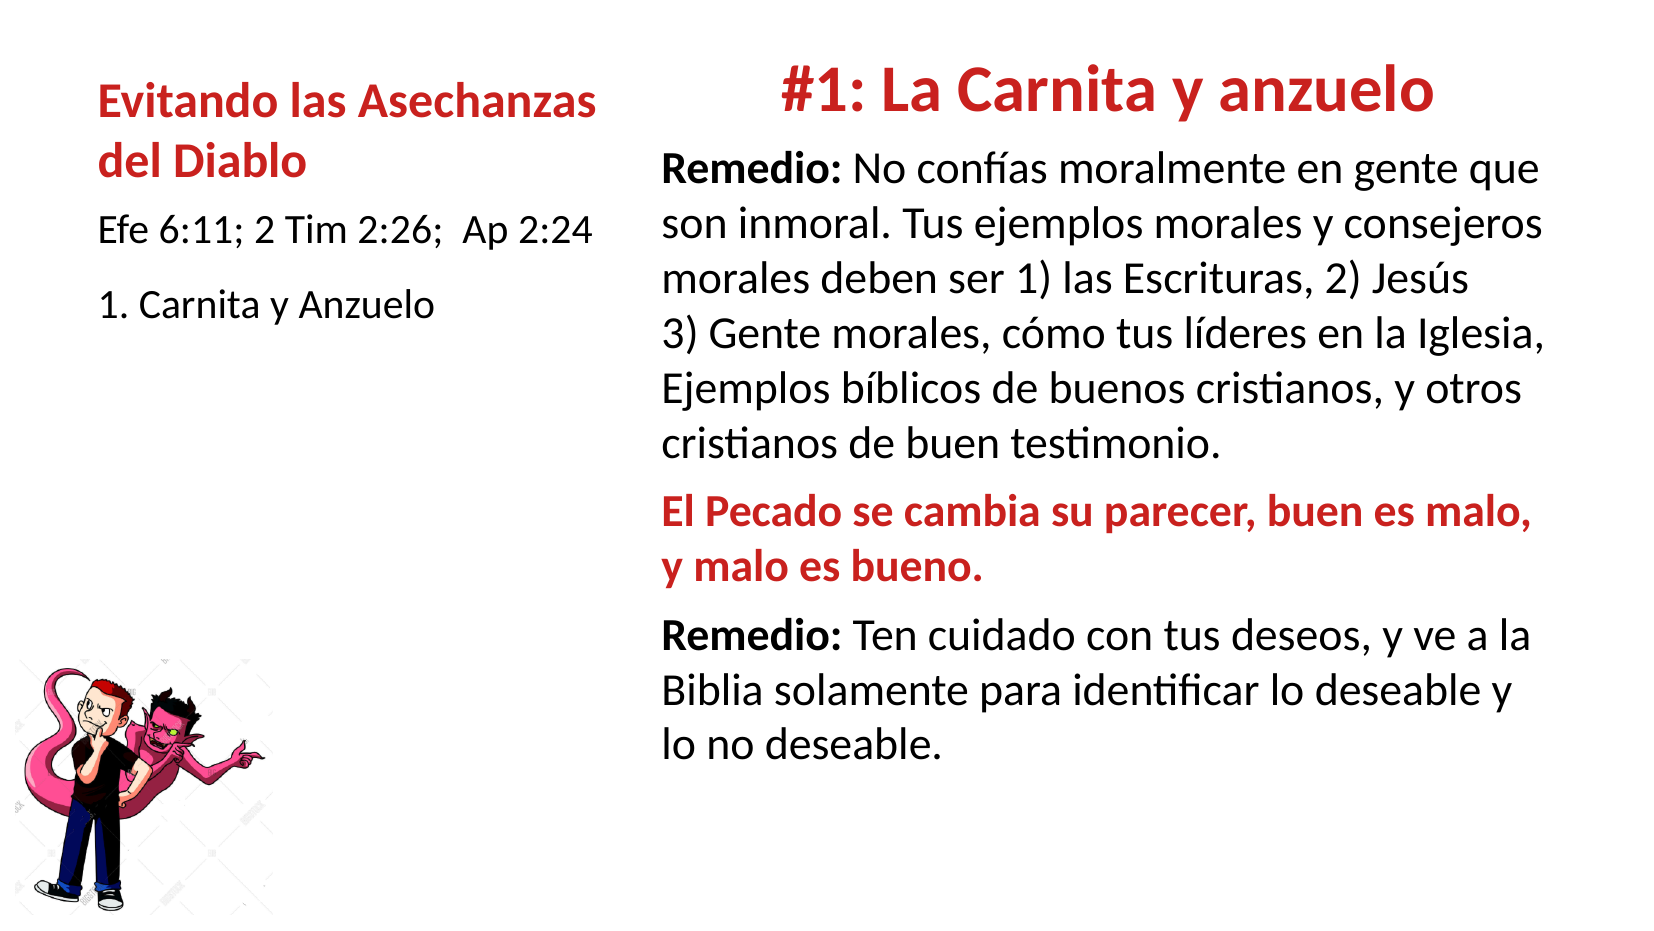

# Evitando las Asechanzas del Diablo
#1: La Carnita y anzuelo
Remedio: No confías moralmente en gente que son inmoral. Tus ejemplos morales y consejeros morales deben ser 1) las Escrituras, 2) Jesús
3) Gente morales, cómo tus líderes en la Iglesia, Ejemplos bíblicos de buenos cristianos, y otros cristianos de buen testimonio.
El Pecado se cambia su parecer, buen es malo, y malo es bueno.
Remedio: Ten cuidado con tus deseos, y ve a la Biblia solamente para identificar lo deseable y lo no deseable.
Efe 6:11; 2 Tim 2:26; Ap 2:24
1. Carnita y Anzuelo